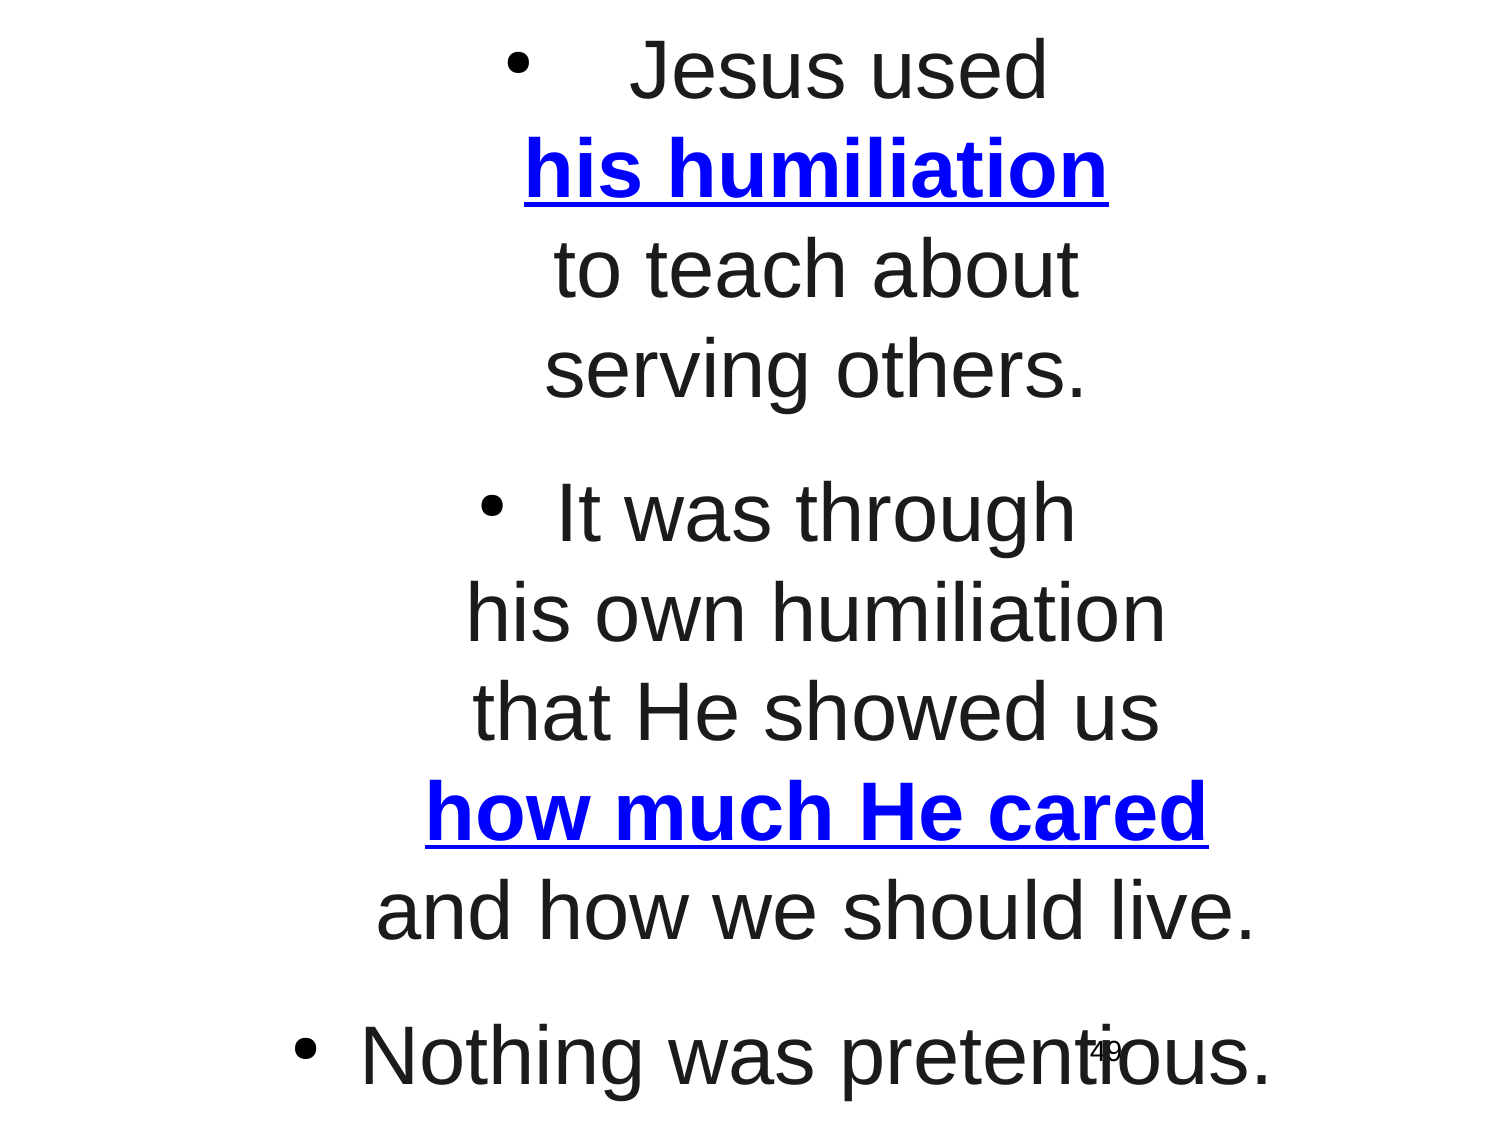

# Jesus used his humiliation to teach about serving others.
It was through
his own humiliation
that He showed us
how much He cared
and how we should live.
Nothing was pretentious.
49